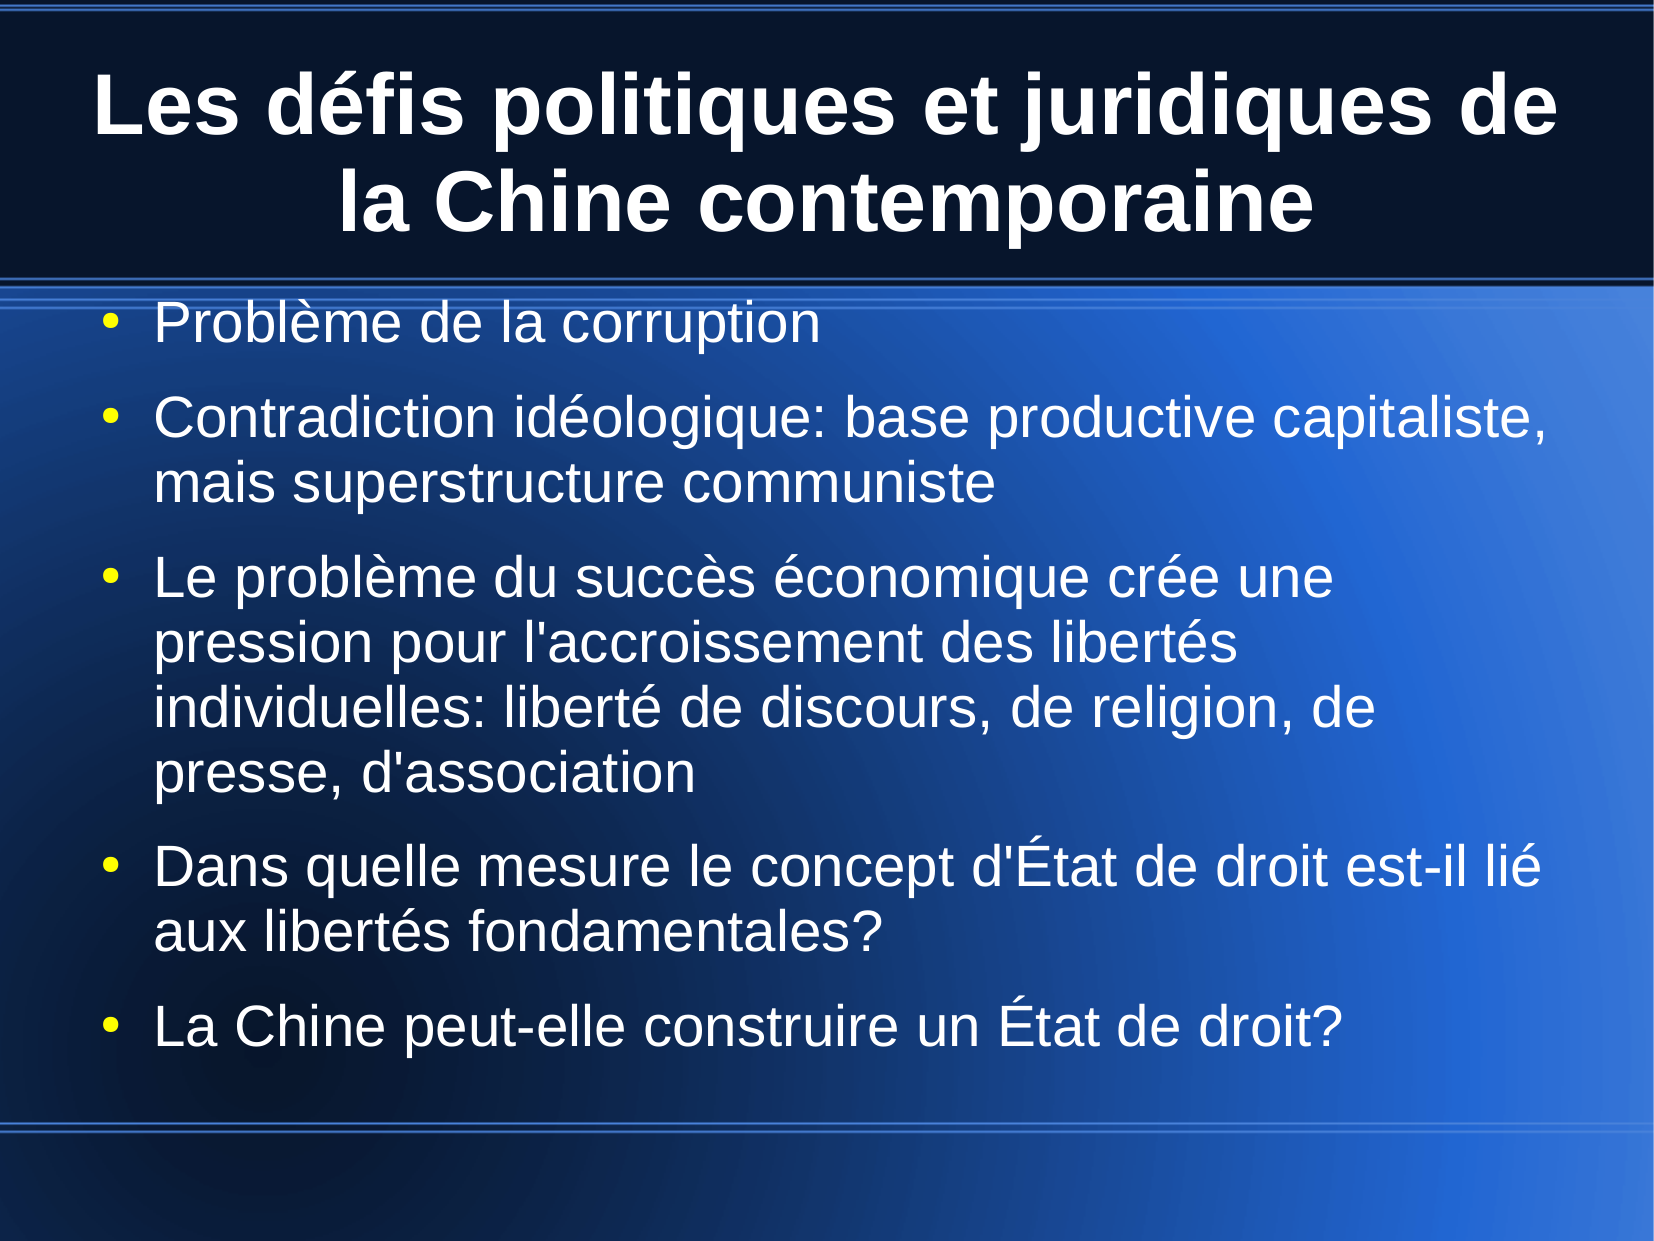

# Les défis politiques et juridiques de la Chine contemporaine
Problème de la corruption
Contradiction idéologique: base productive capitaliste, mais superstructure communiste
Le problème du succès économique crée une pression pour l'accroissement des libertés individuelles: liberté de discours, de religion, de presse, d'association
Dans quelle mesure le concept d'État de droit est-il lié aux libertés fondamentales?
La Chine peut-elle construire un État de droit?